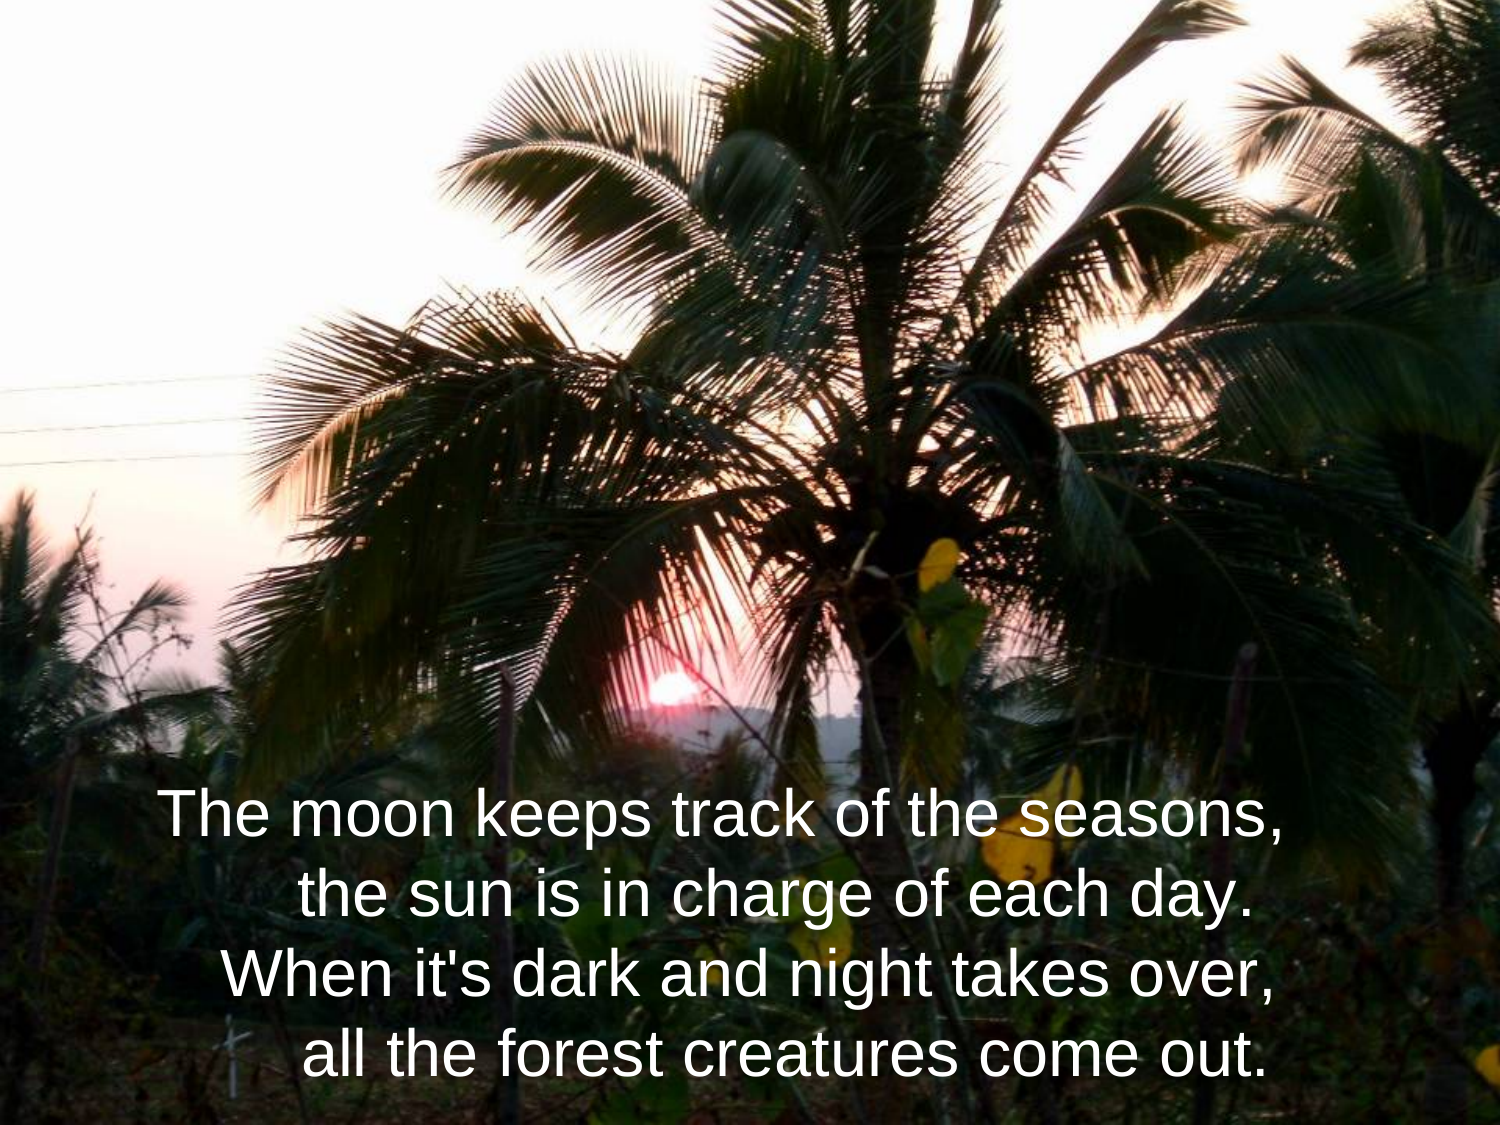

The moon keeps track of the seasons,
      the sun is in charge of each day.
   When it's dark and night takes over,
      all the forest creatures come out.